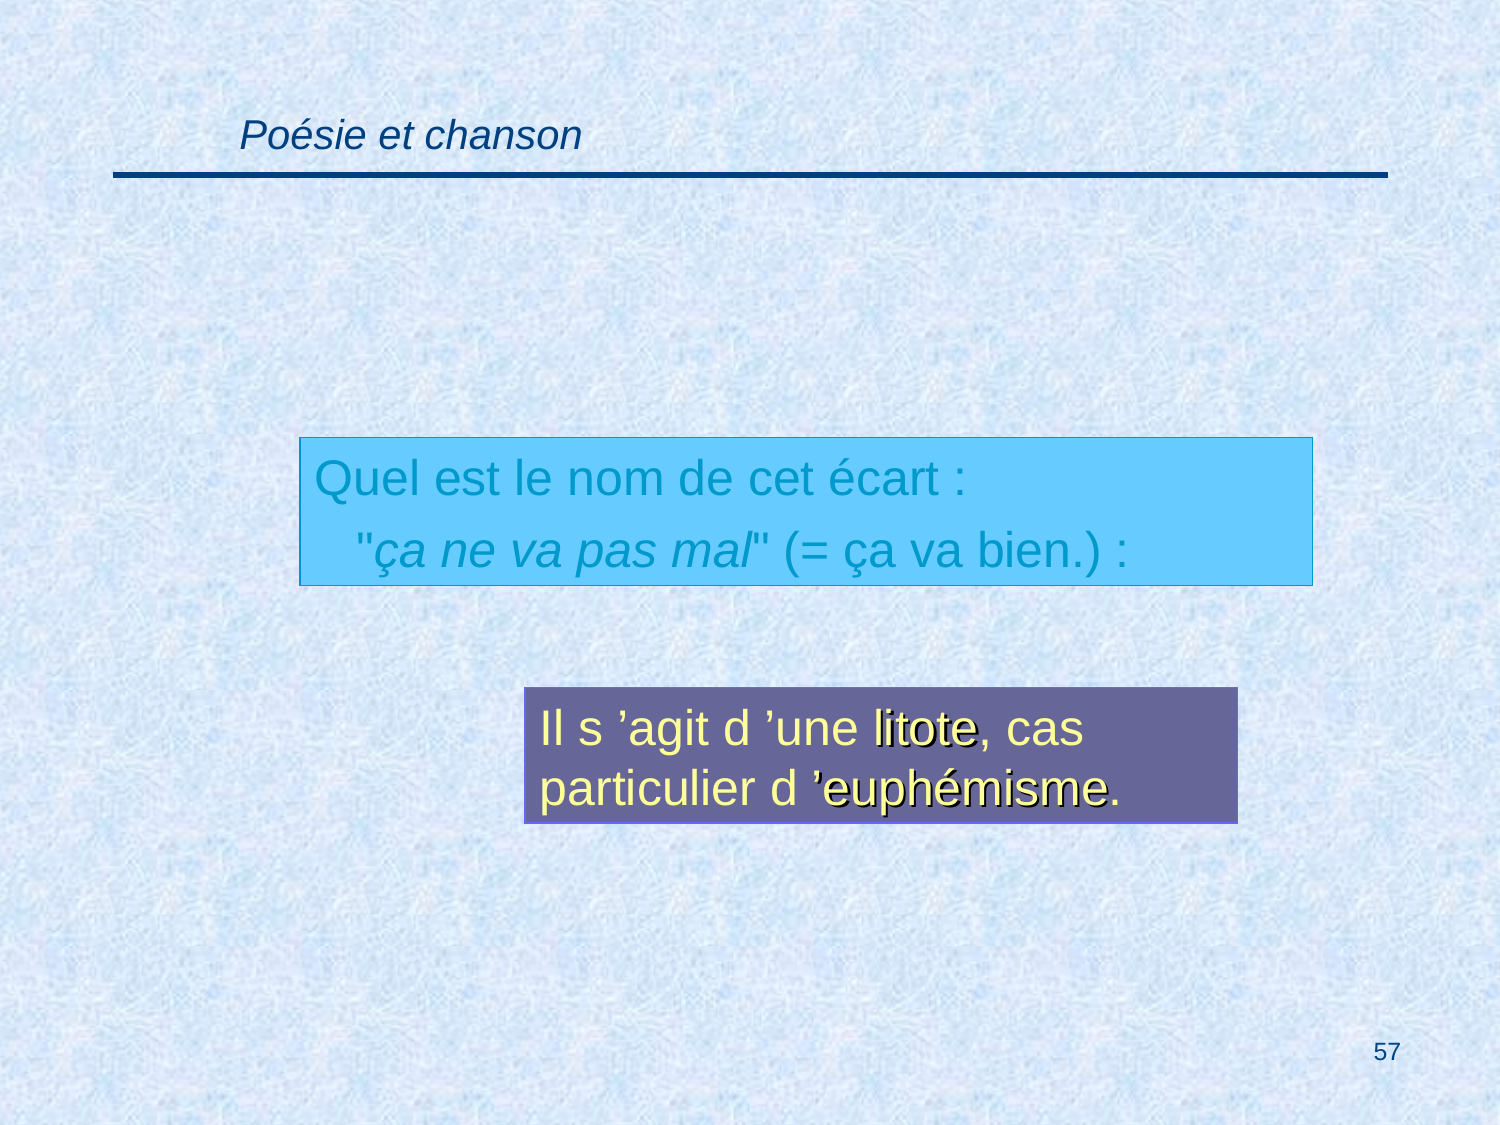

Poésie et chanson
Quel est le nom de cet écart :
"ça ne va pas mal" (= ça va bien.) :
Il s ’agit d ’une litote, cas particulier d ’euphémisme.
57